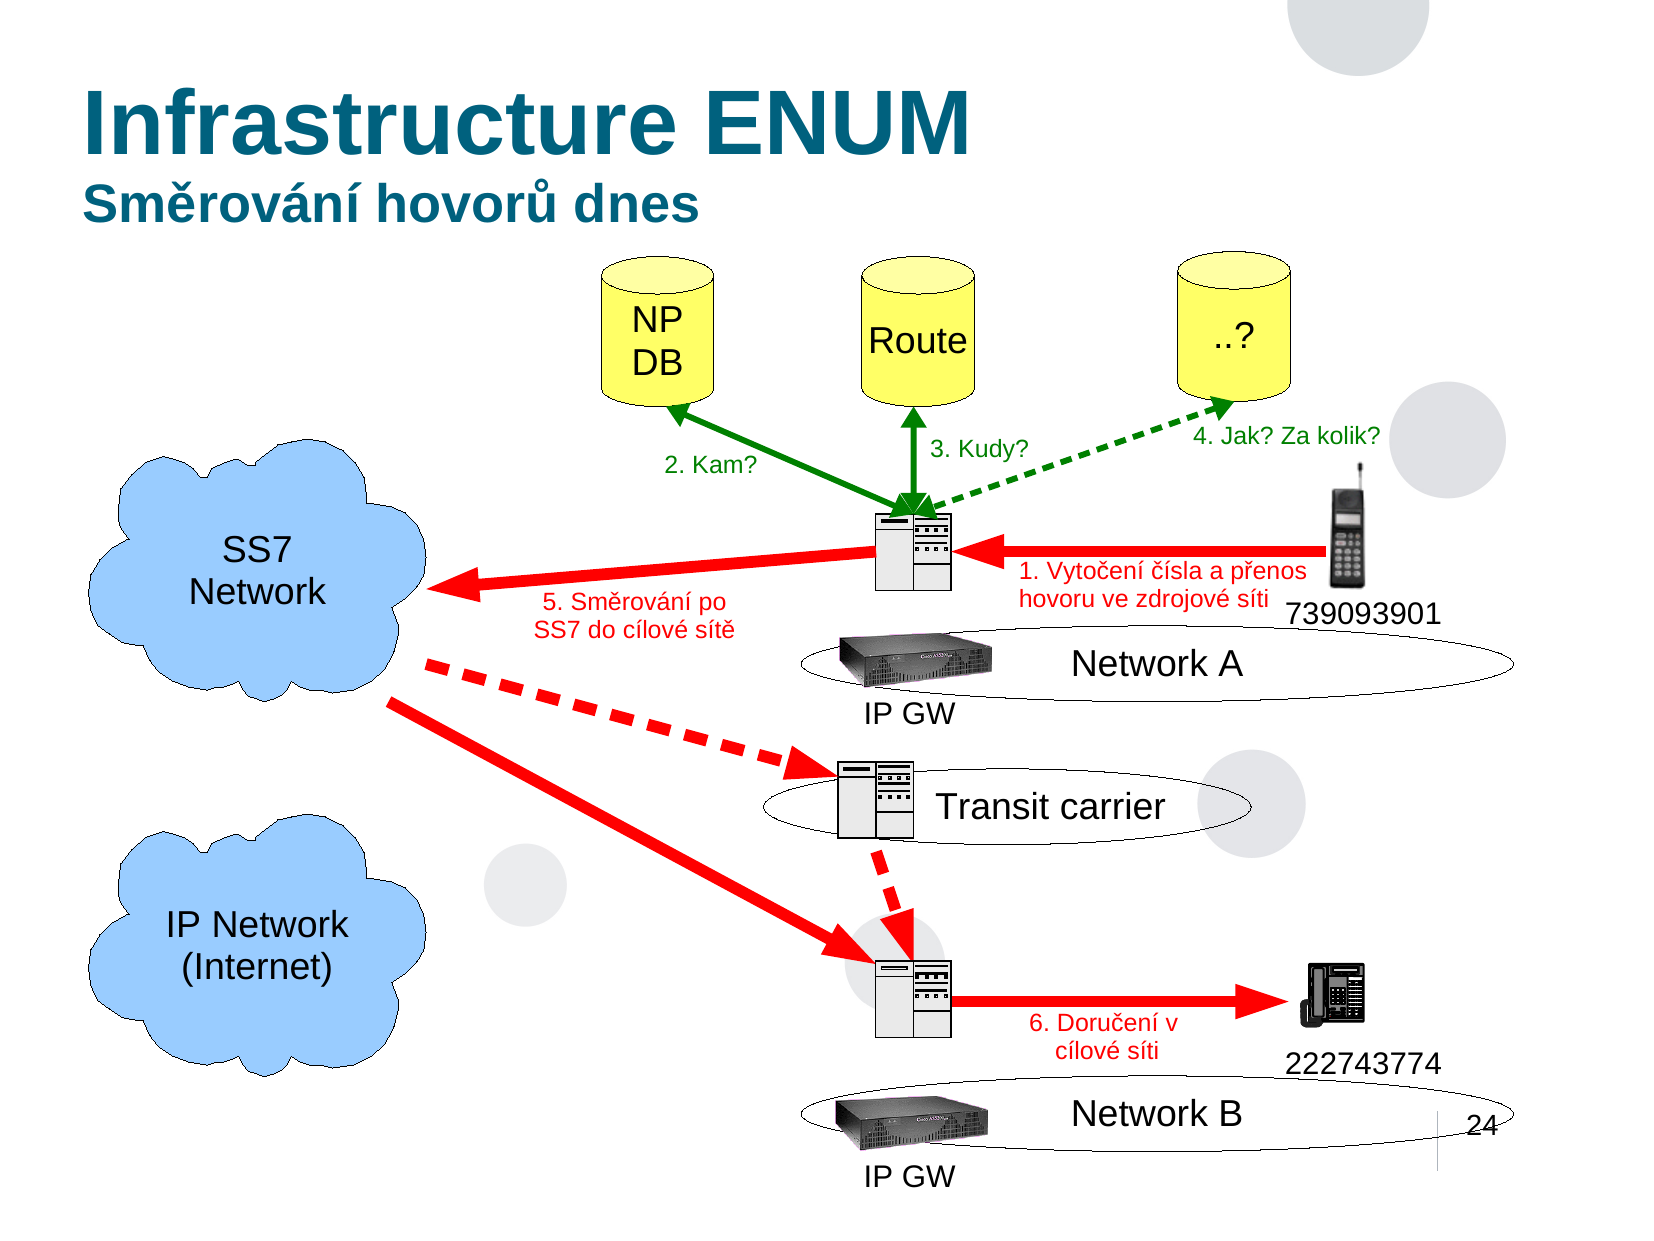

# Infrastructure ENUM Směrování hovorů dnes
..?
NP
DB
Route
4. Jak? Za kolik?
3. Kudy?
SS7
Network
2. Kam?
1. Vytočení čísla a přenos hovoru ve zdrojové síti
5. Směrování po SS7 do cílové sítě
739093901
Network A
IP GW
Transit carrier
IP Network
(Internet)
6. Doručení v
cílové síti
222743774
Network B
IP GW